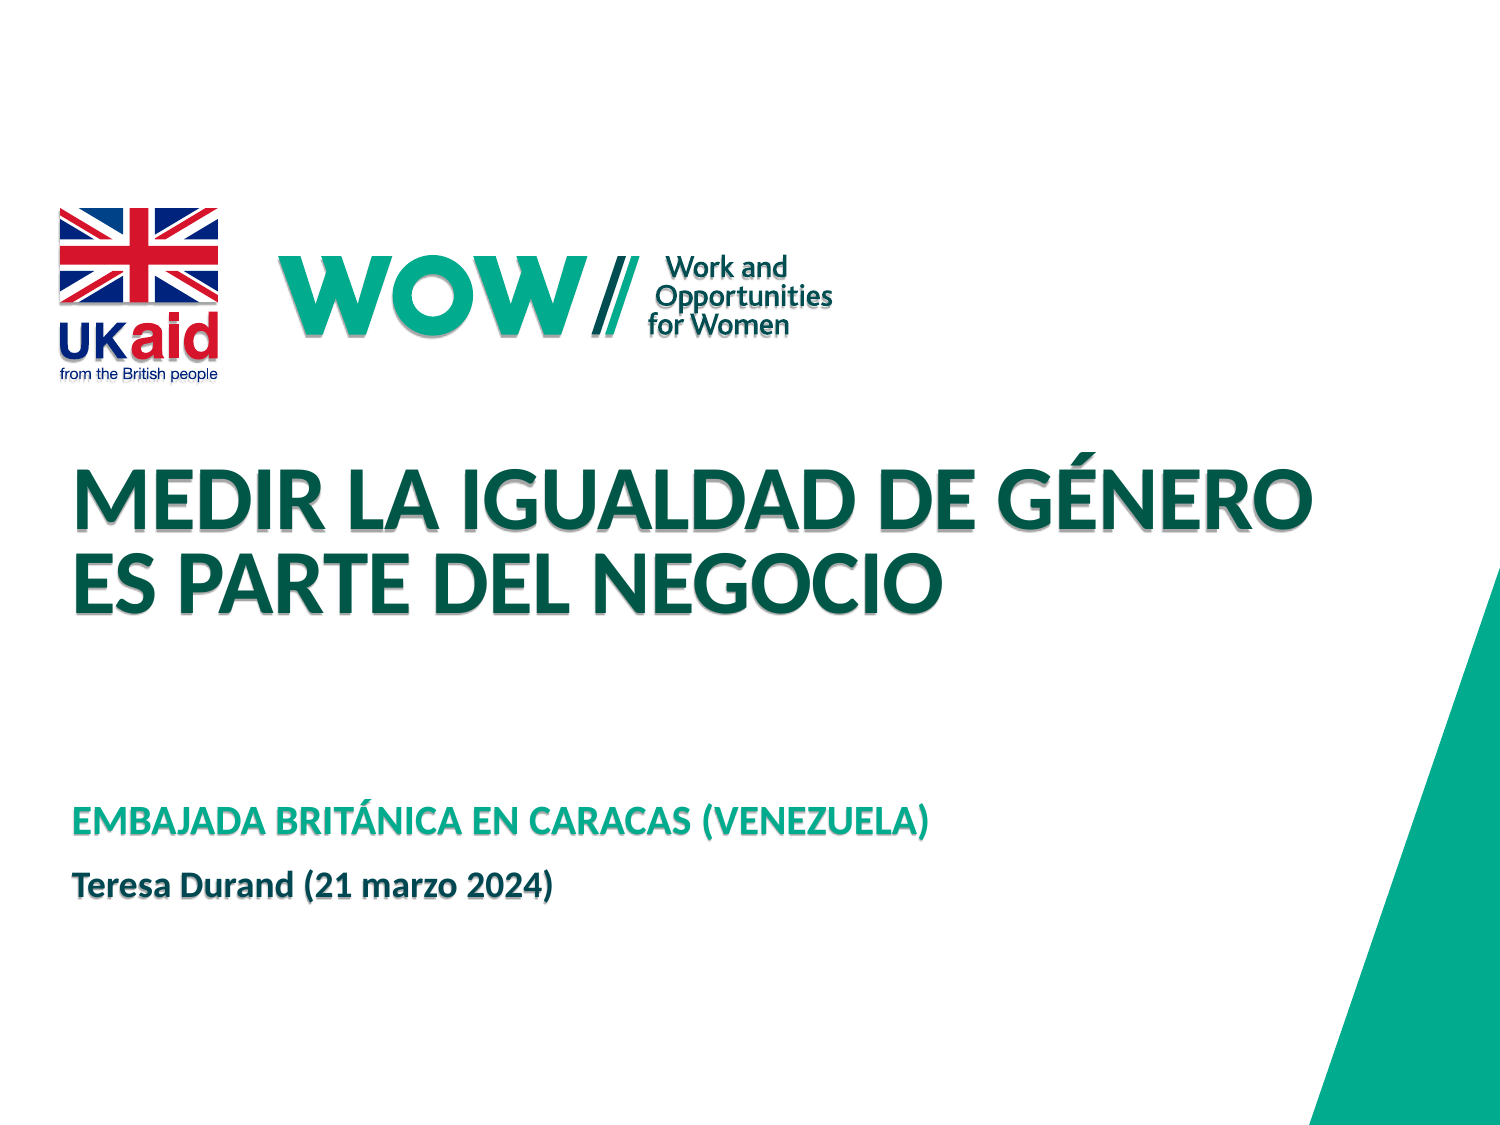

# MEDIR LA IGUALDAD DE GÉNERO ES PARTE DEL NEGOCIO
EMBAJADA BRITÁNICA EN CARACAS (VENEZUELA)
Teresa Durand (21 marzo 2024)